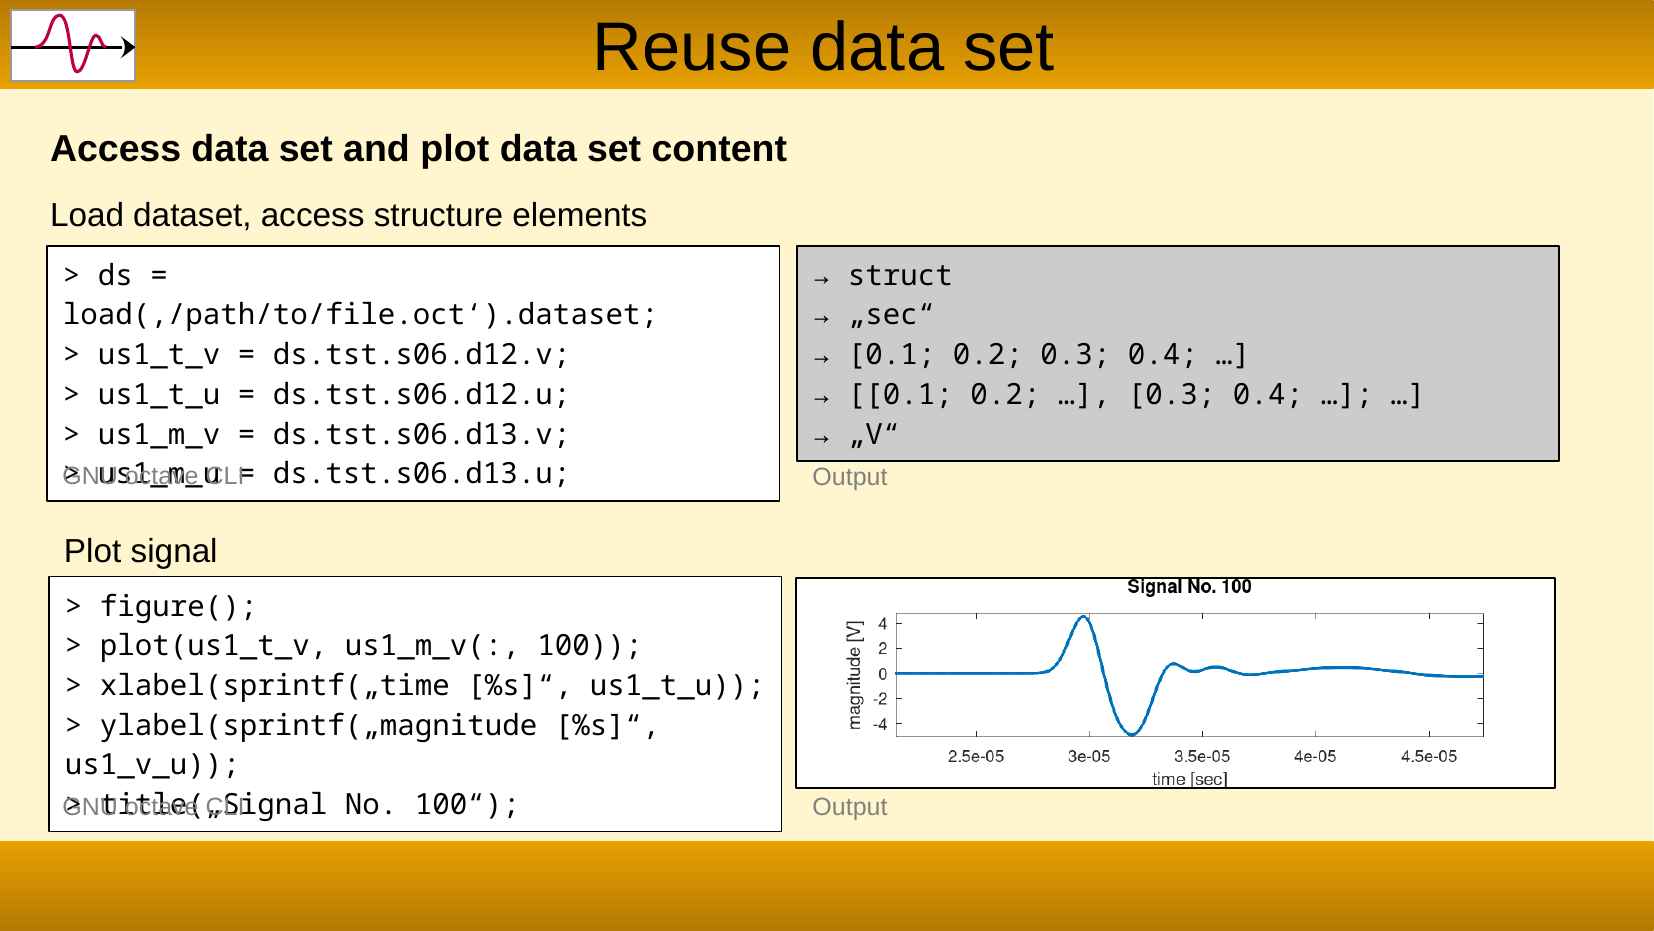

# Reuse data set
Access data set and plot data set content
Load dataset, access structure elements
> ds = load(‚/path/to/file.oct‘).dataset;
> us1_t_v = ds.tst.s06.d12.v;
> us1_t_u = ds.tst.s06.d12.u;
> us1_m_v = ds.tst.s06.d13.v;
> us1_m_u = ds.tst.s06.d13.u;
→ struct
→ „sec“
→ [0.1; 0.2; 0.3; 0.4; …]
→ [[0.1; 0.2; …], [0.3; 0.4; …]; …]
→ „V“
GNU octave CLI
Output
Plot signal
> figure();
> plot(us1_t_v, us1_m_v(:, 100));
> xlabel(sprintf(„time [%s]“, us1_t_u));
> ylabel(sprintf(„magnitude [%s]“, us1_v_u));
> title(„Signal No. 100“);
GNU octave CLI
Output